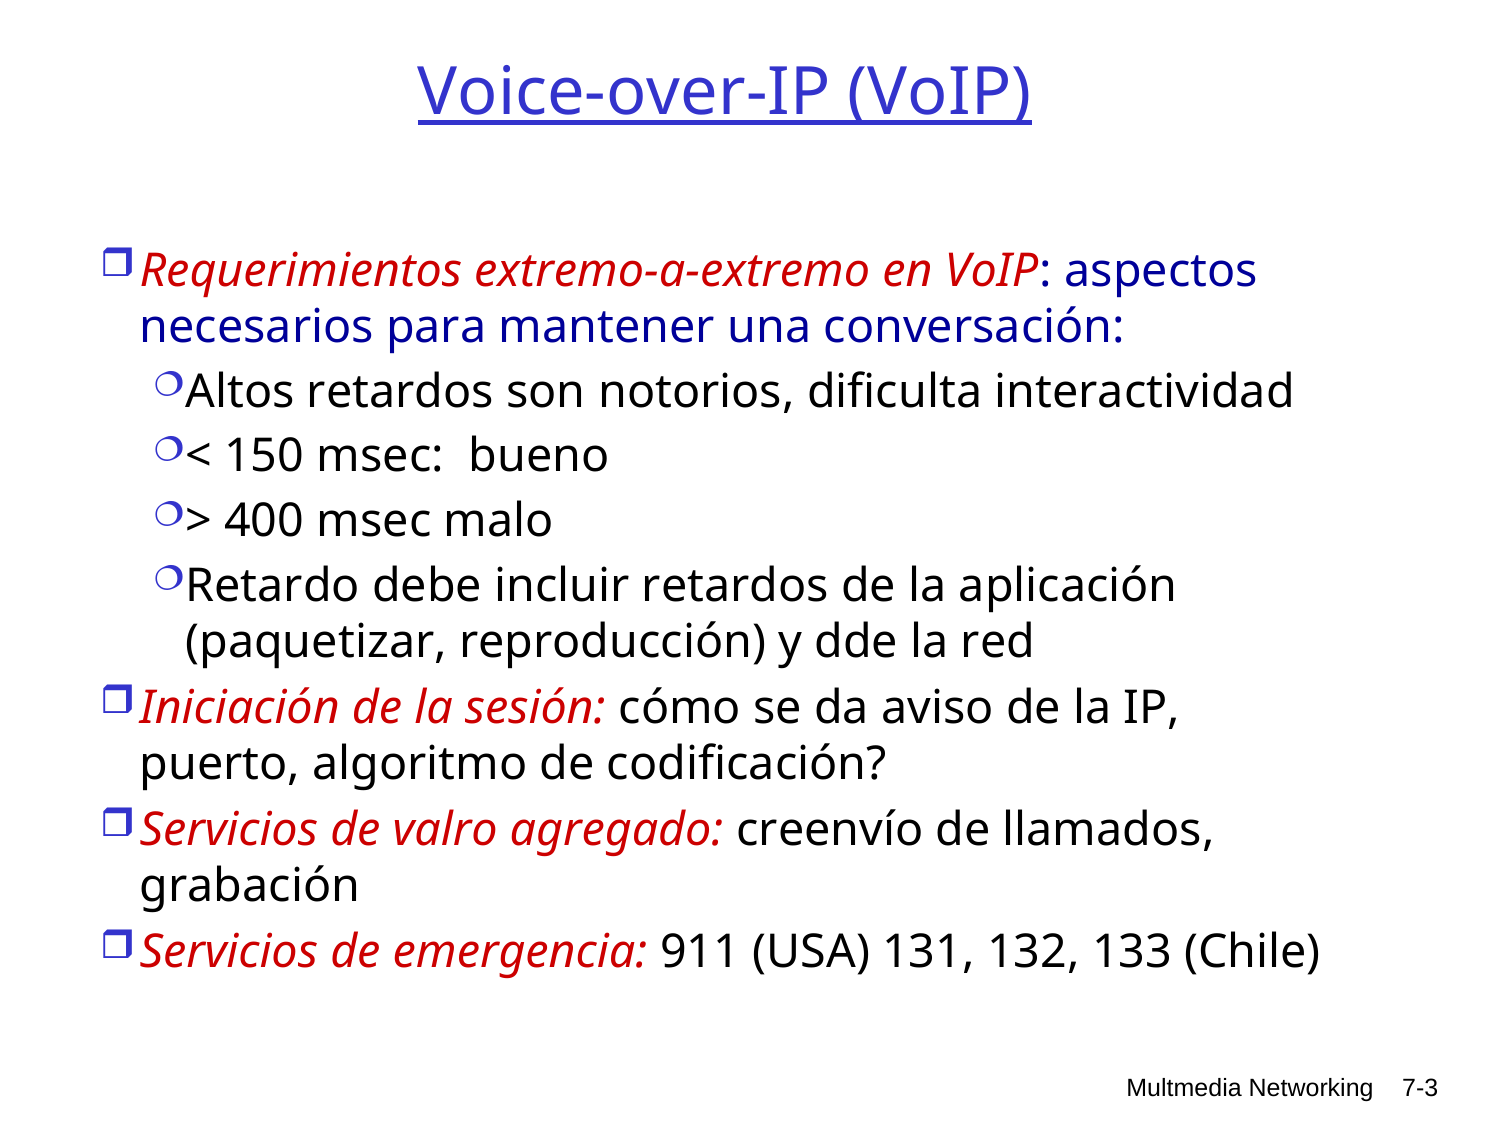

# Voice-over-IP (VoIP)
Requerimientos extremo-a-extremo en VoIP: aspectos necesarios para mantener una conversación:
Altos retardos son notorios, dificulta interactividad
< 150 msec: bueno
> 400 msec malo
Retardo debe incluir retardos de la aplicación (paquetizar, reproducción) y dde la red
Iniciación de la sesión: cómo se da aviso de la IP, puerto, algoritmo de codificación?
Servicios de valro agregado: creenvío de llamados, grabación
Servicios de emergencia: 911 (USA) 131, 132, 133 (Chile)
Multmedia Networking